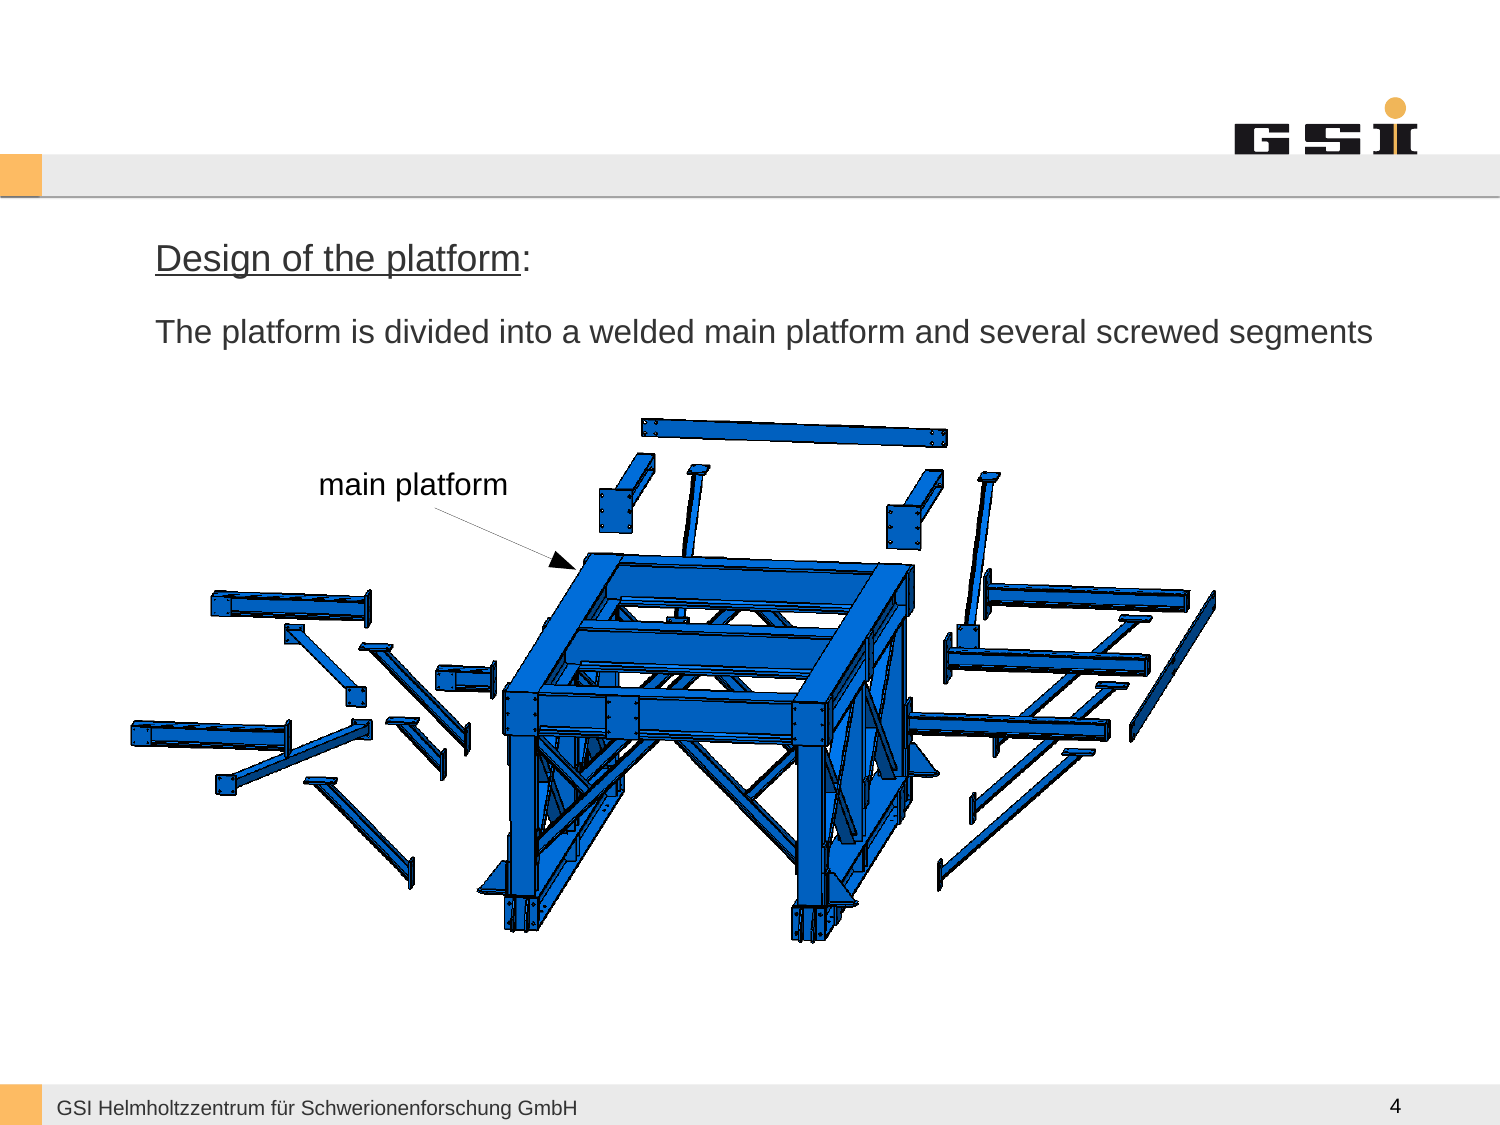

# Design of the platform:
The platform is divided into a welded main platform and several screwed segments
main platform